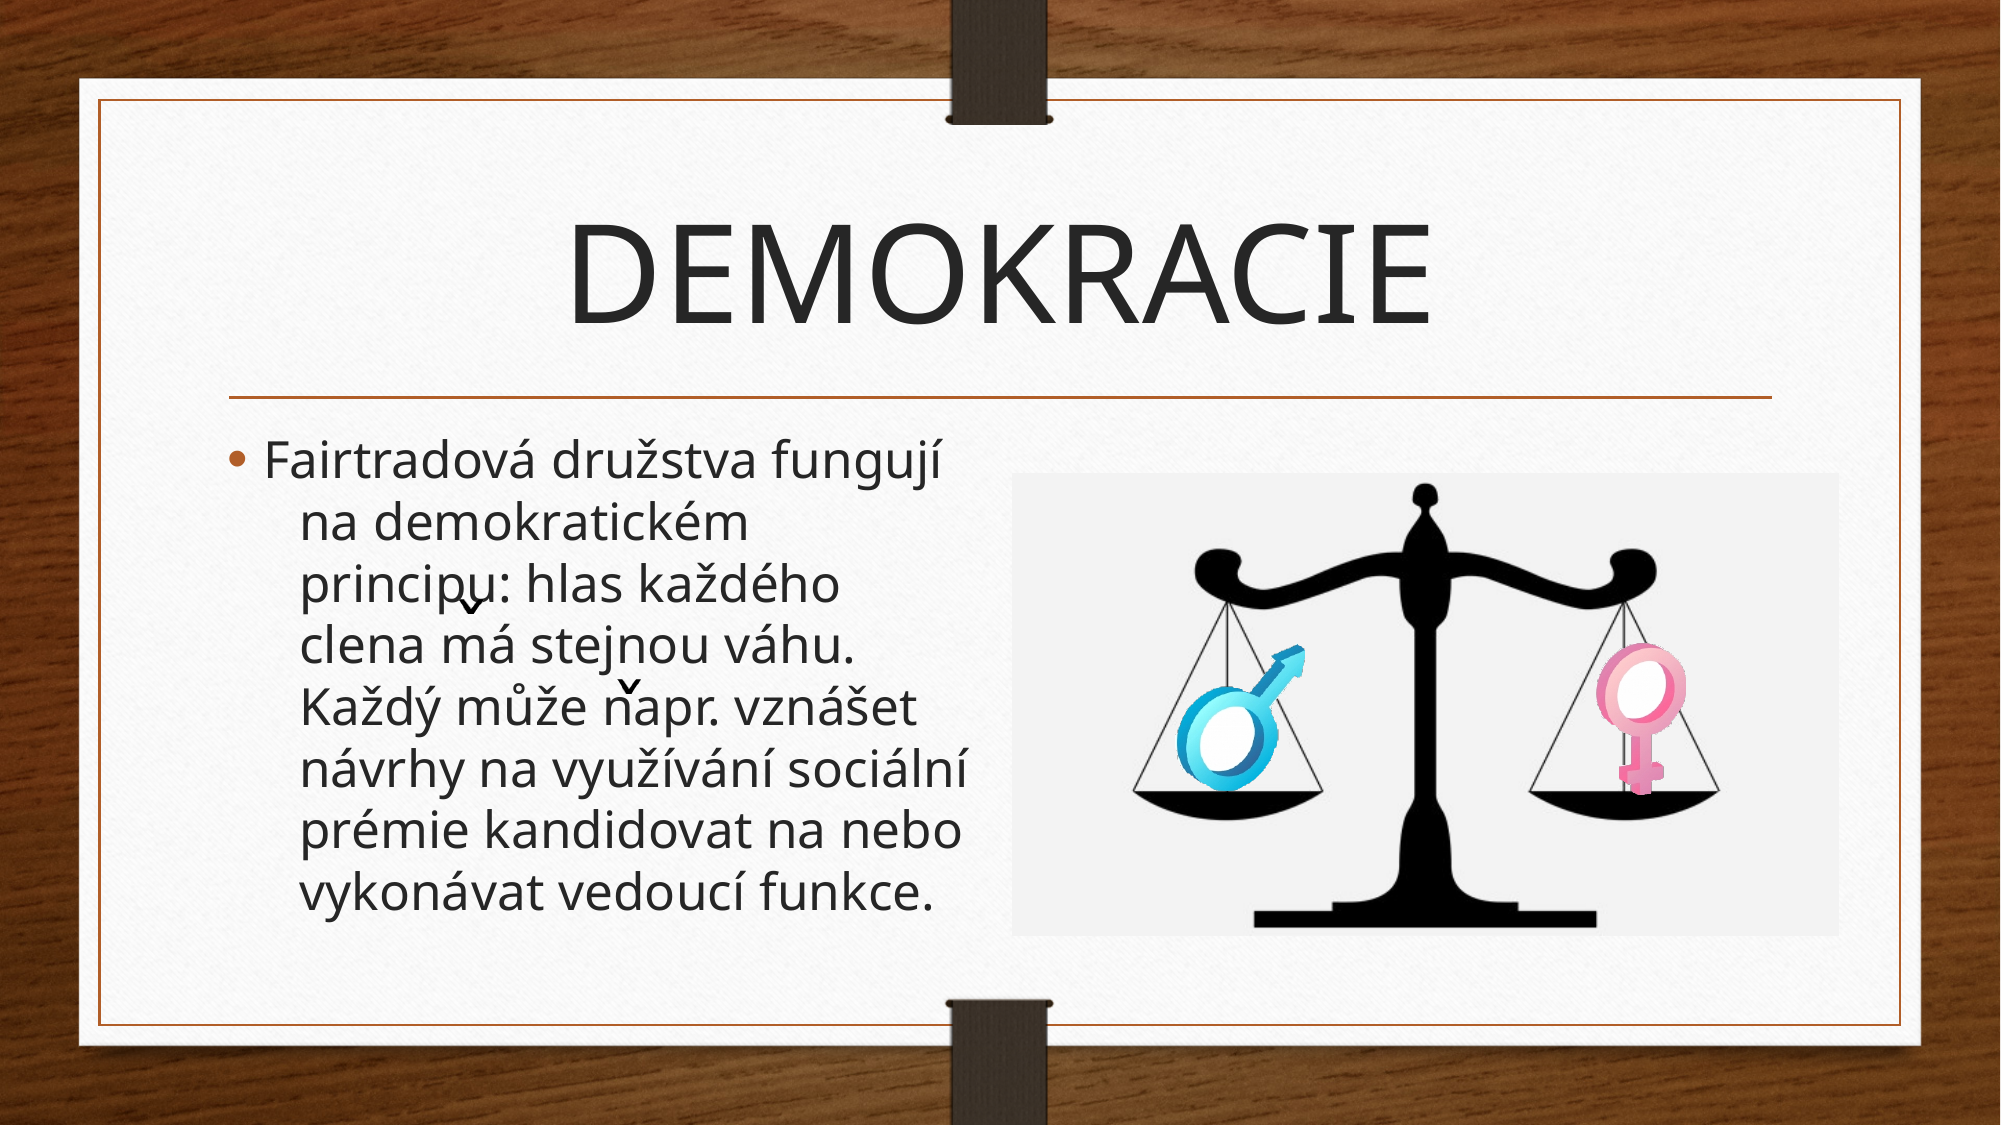

# DEMOKRACIE
Fairtradová družstva fungují na demokratickém principu: hlas každého clena má stejnou váhu. Každý může napr. vznášet návrhy na využívání sociální prémie kandidovat na nebo vykonávat vedoucí funkce.